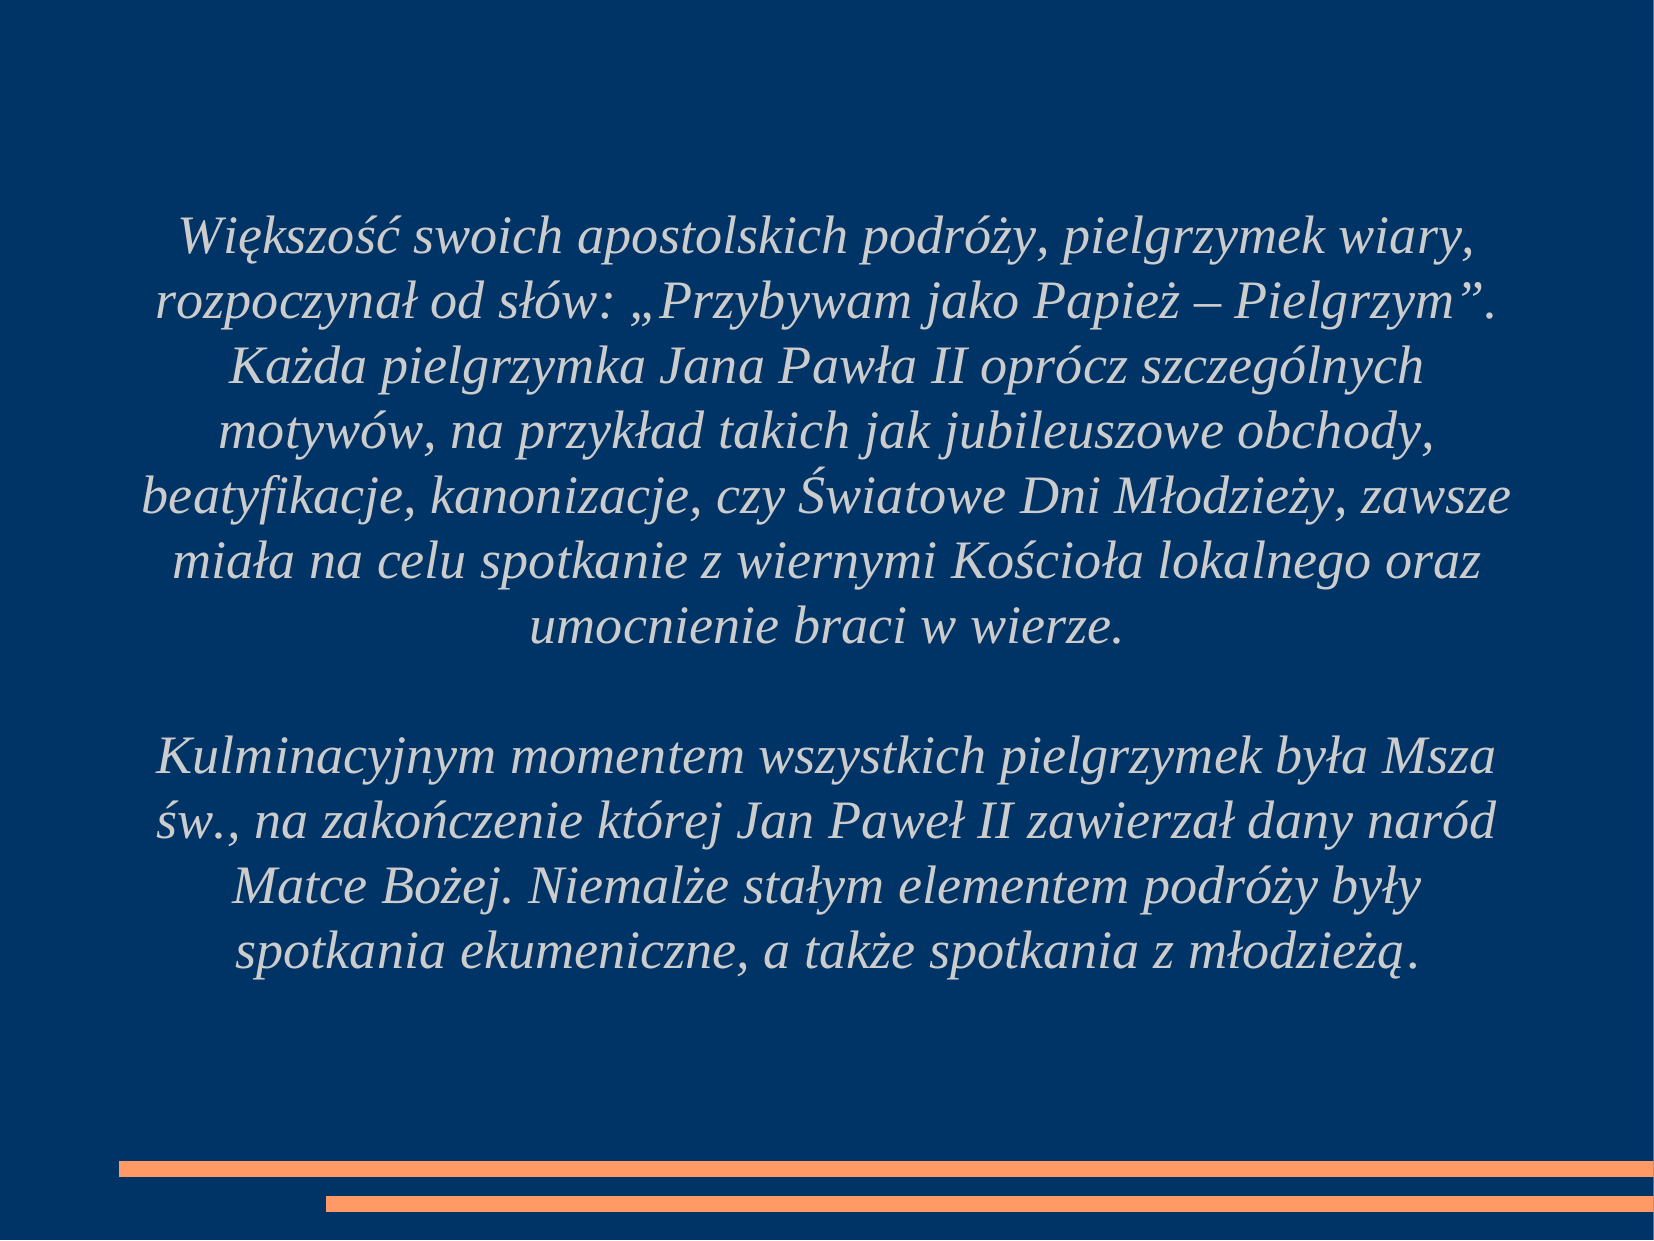

# Większość swoich apostolskich podróży, pielgrzymek wiary, rozpoczynał od słów: „Przybywam jako Papież – Pielgrzym”. Każda pielgrzymka Jana Pawła II oprócz szczególnych motywów, na przykład takich jak jubileuszowe obchody, beatyfikacje, kanonizacje, czy Światowe Dni Młodzieży, zawsze miała na celu spotkanie z wiernymi Kościoła lokalnego oraz umocnienie braci w wierze.
Kulminacyjnym momentem wszystkich pielgrzymek była Msza św., na zakończenie której Jan Paweł II zawierzał dany naród Matce Bożej. Niemalże stałym elementem podróży były spotkania ekumeniczne, a także spotkania z młodzieżą.